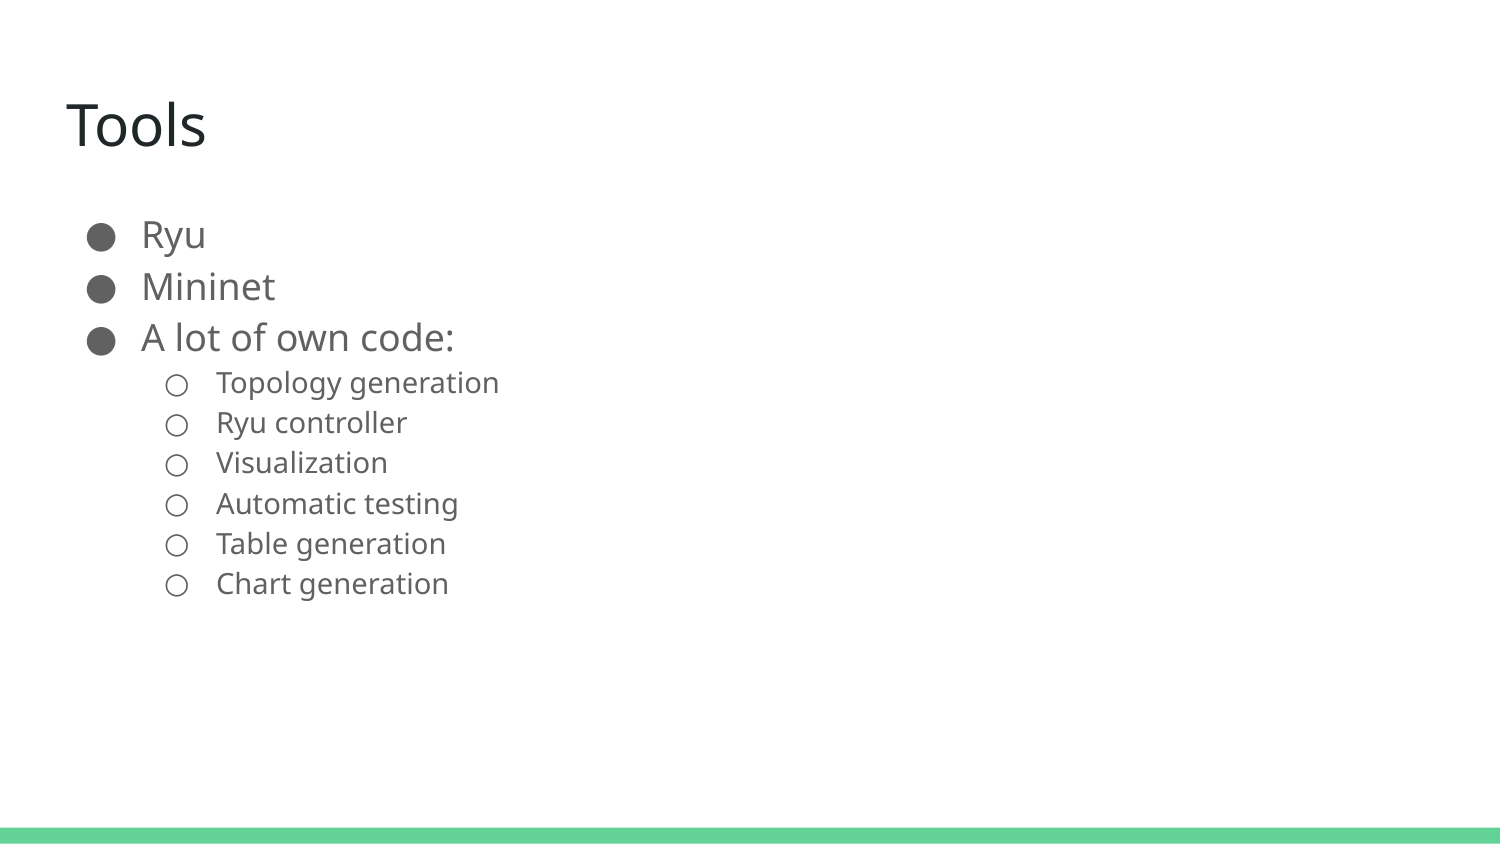

# Tools
Ryu
Mininet
A lot of own code:
Topology generation
Ryu controller
Visualization
Automatic testing
Table generation
Chart generation